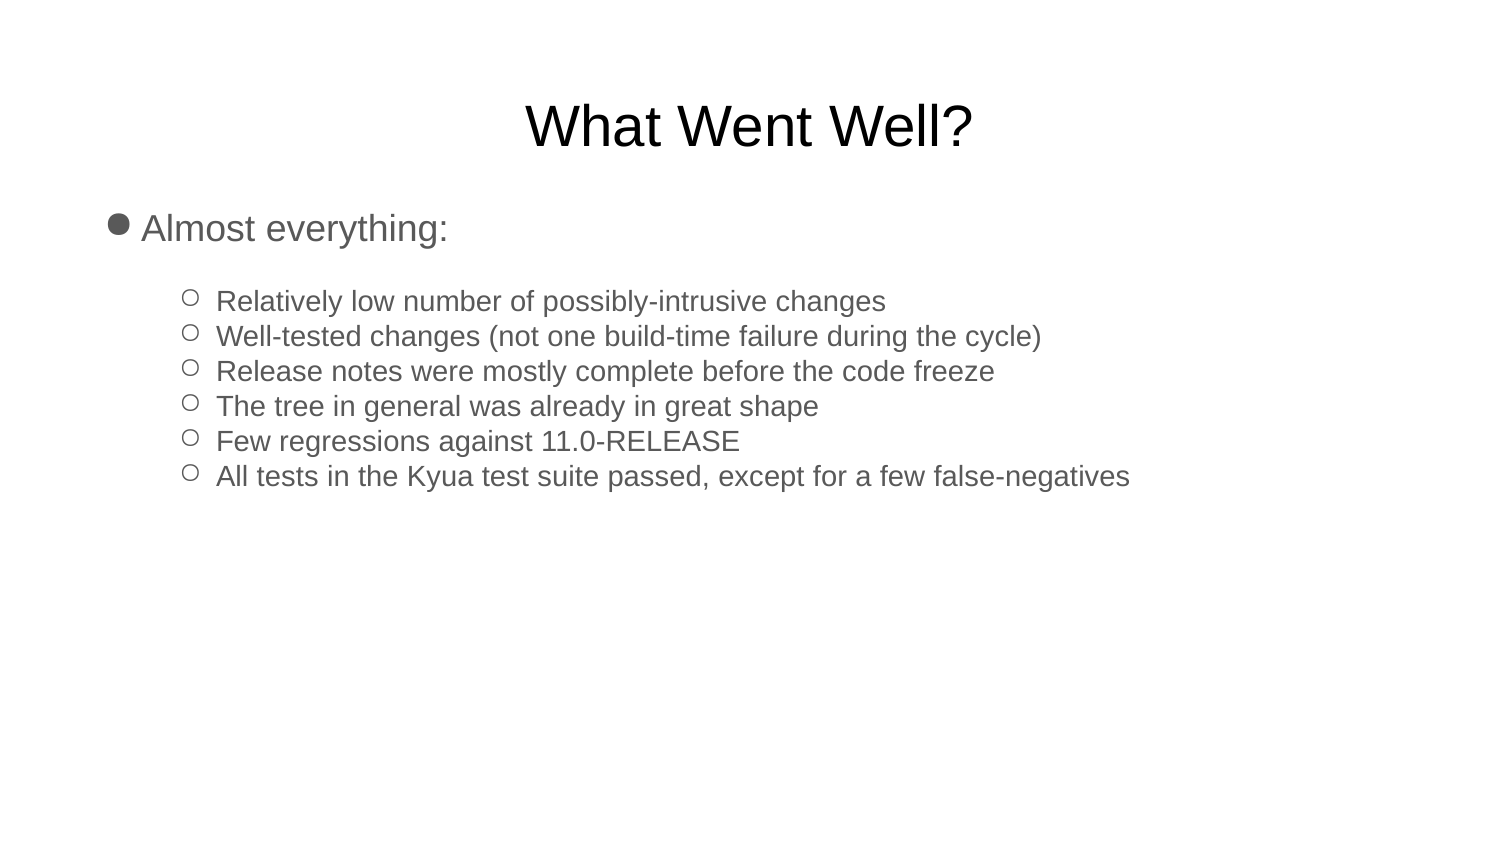

# What Went Well?
Almost everything:
Relatively low number of possibly-intrusive changes
Well-tested changes (not one build-time failure during the cycle)
Release notes were mostly complete before the code freeze
The tree in general was already in great shape
Few regressions against 11.0-RELEASE
All tests in the Kyua test suite passed, except for a few false-negatives